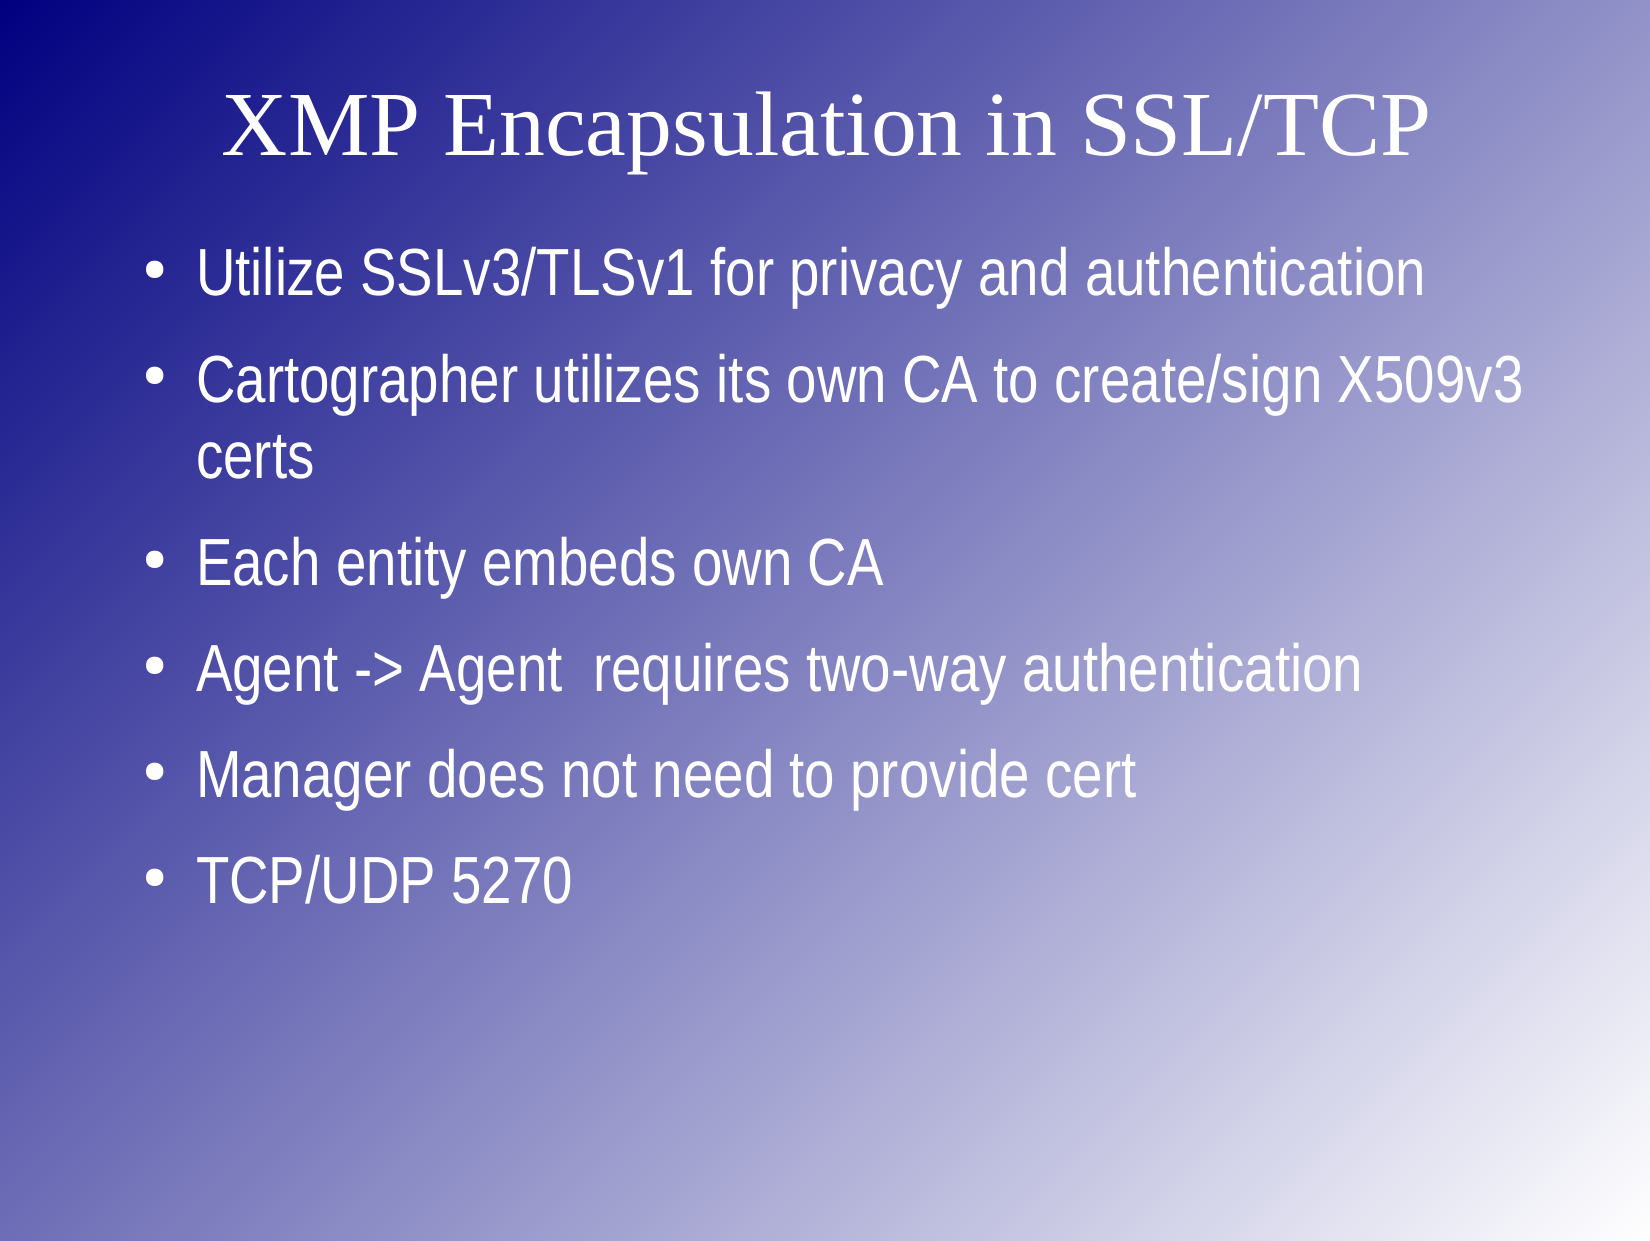

# XMP Encapsulation in SSL/TCP
Utilize SSLv3/TLSv1 for privacy and authentication
Cartographer utilizes its own CA to create/sign X509v3 certs
Each entity embeds own CA
Agent -> Agent requires two-way authentication
Manager does not need to provide cert
TCP/UDP 5270